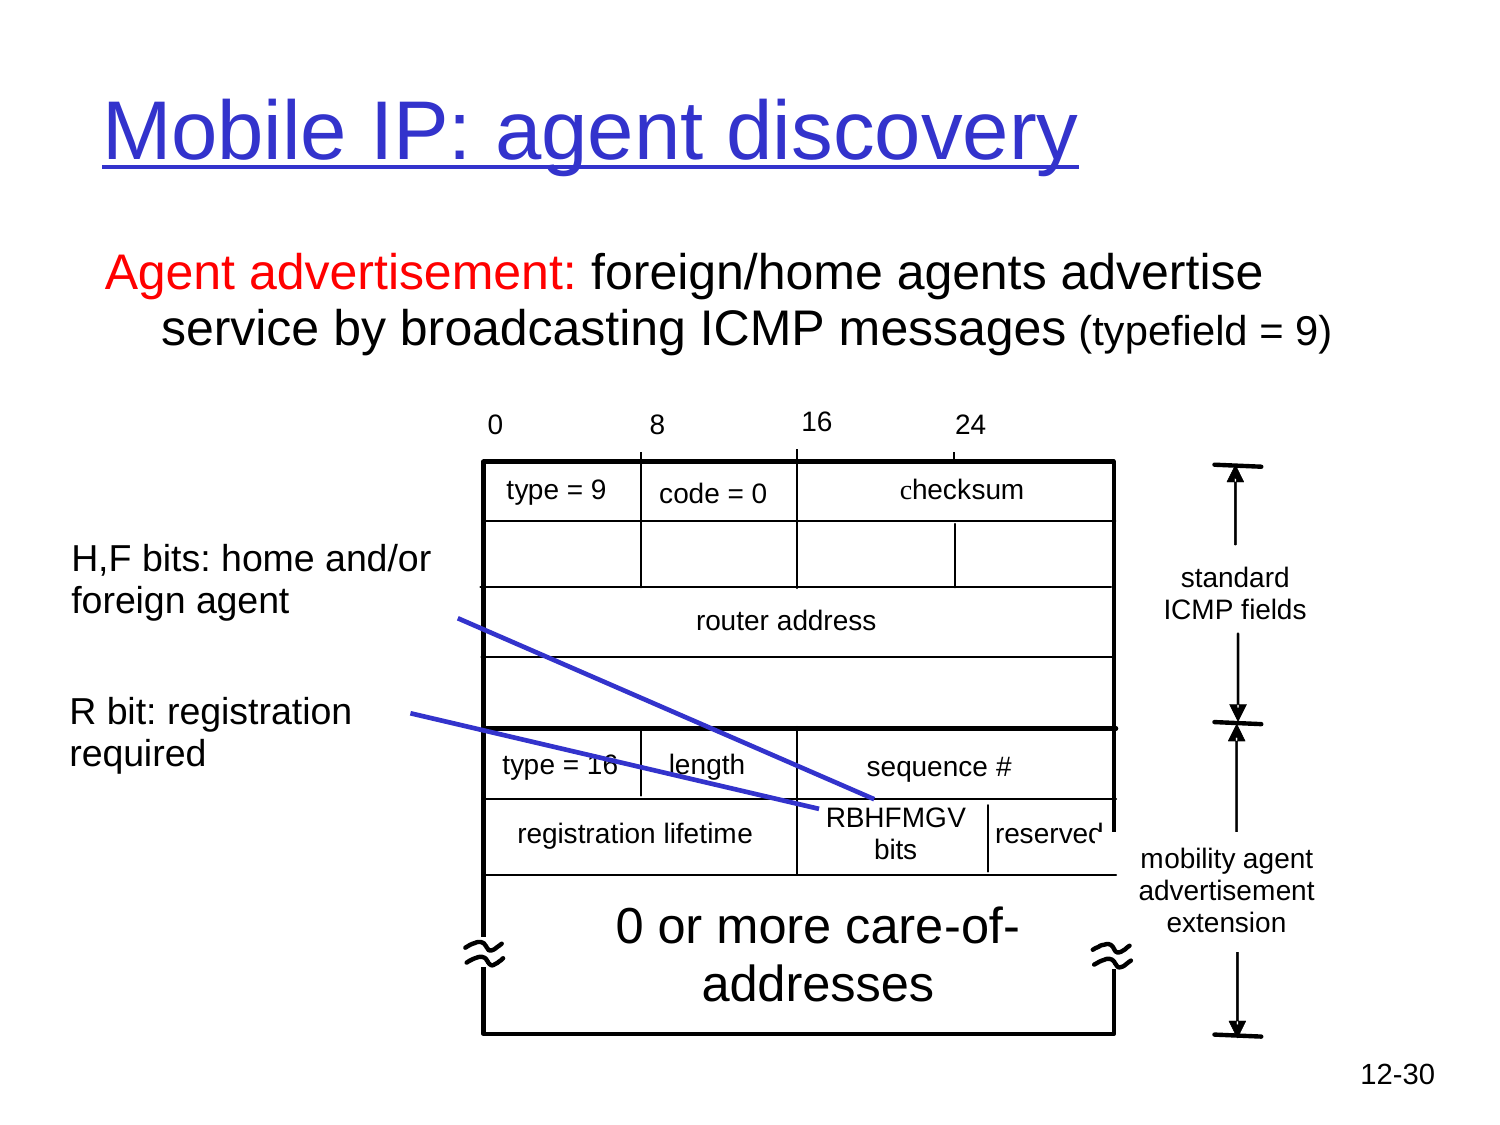

# Mobile IP: agent discovery
Agent advertisement: foreign/home agents advertise service by broadcasting ICMP messages (typefield = 9)
H,F bits: home and/or foreign agent
R bit: registration required
30